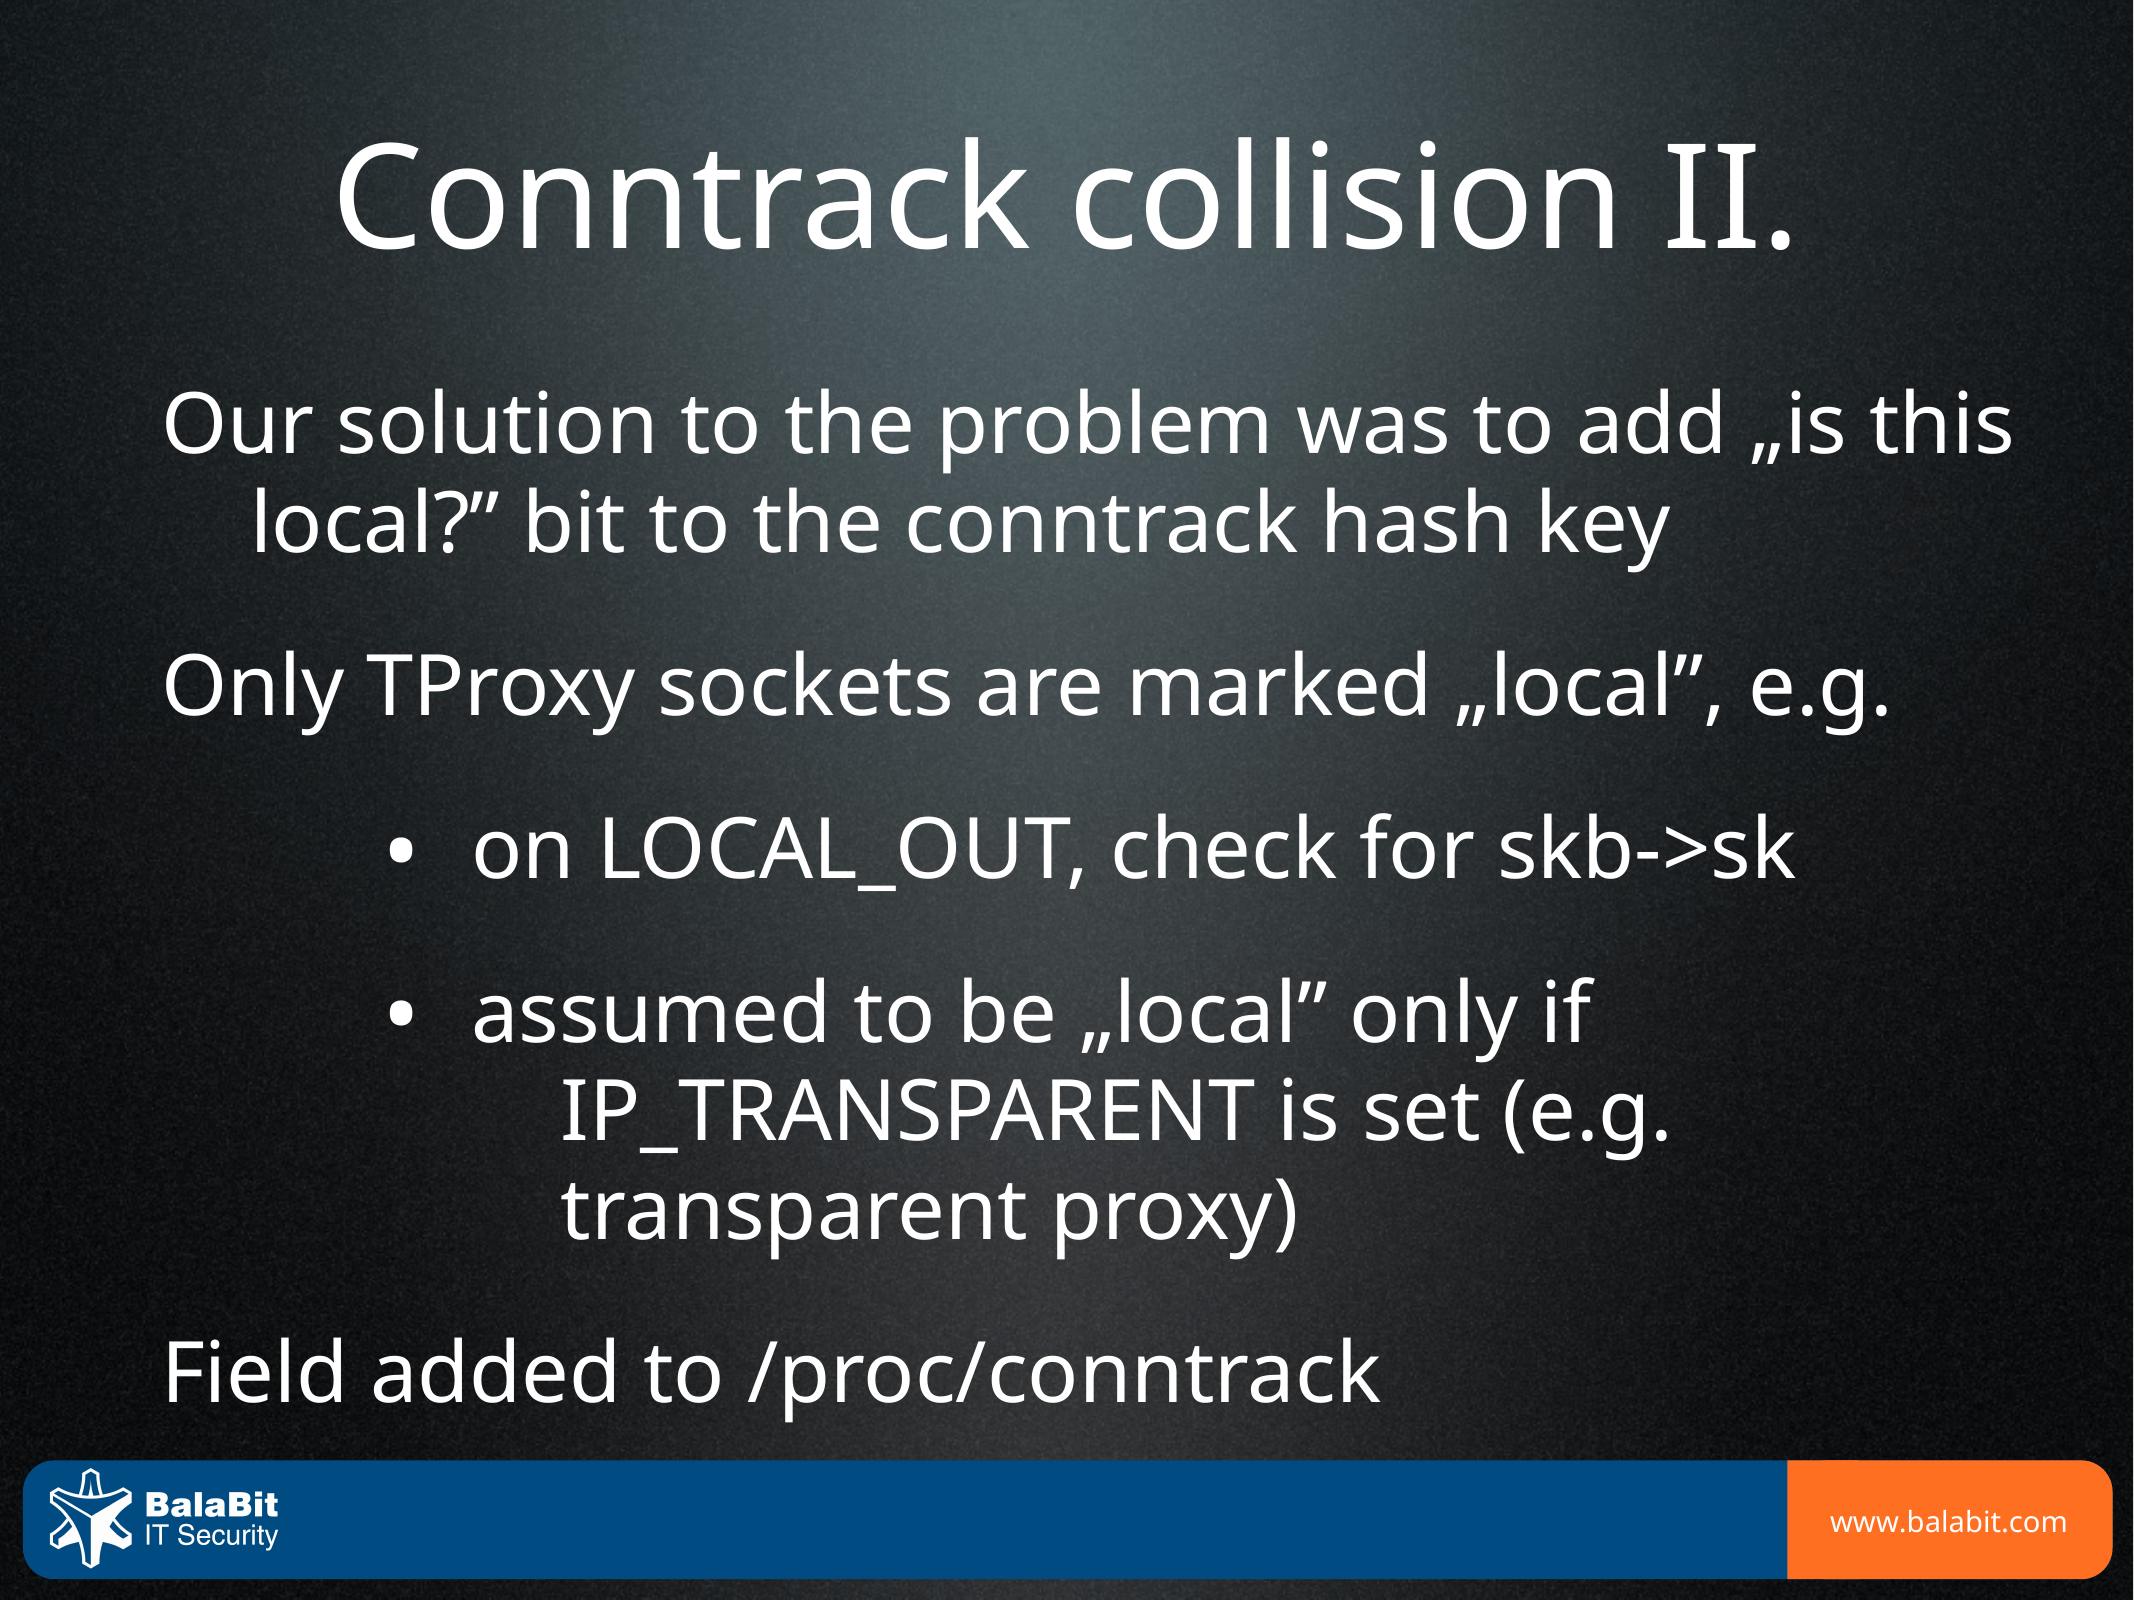

# Conntrack collision II.
Our solution to the problem was to add „is this local?” bit to the conntrack hash key
Only TProxy sockets are marked „local”, e.g.
on LOCAL_OUT, check for skb->sk
assumed to be „local” only if IP_TRANSPARENT is set (e.g. transparent proxy)
Field added to /proc/conntrack